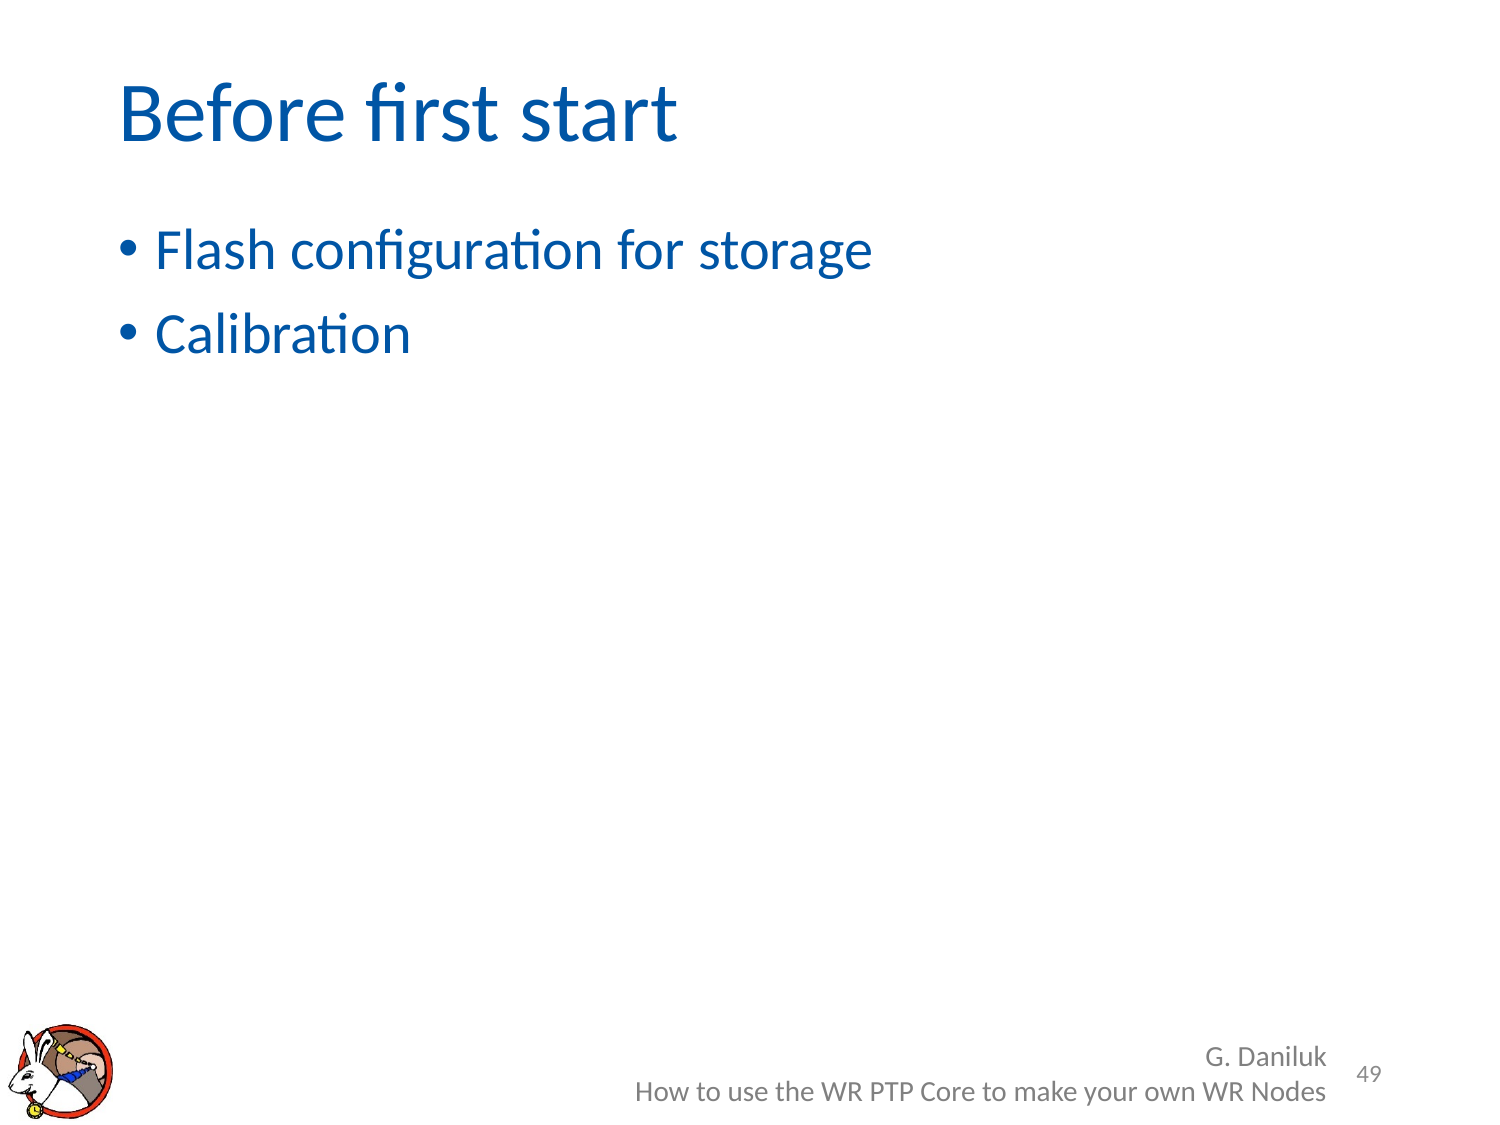

# Before first start
Flash configuration for storage
Calibration
G. Daniluk
How to use the WR PTP Core to make your own WR Nodes